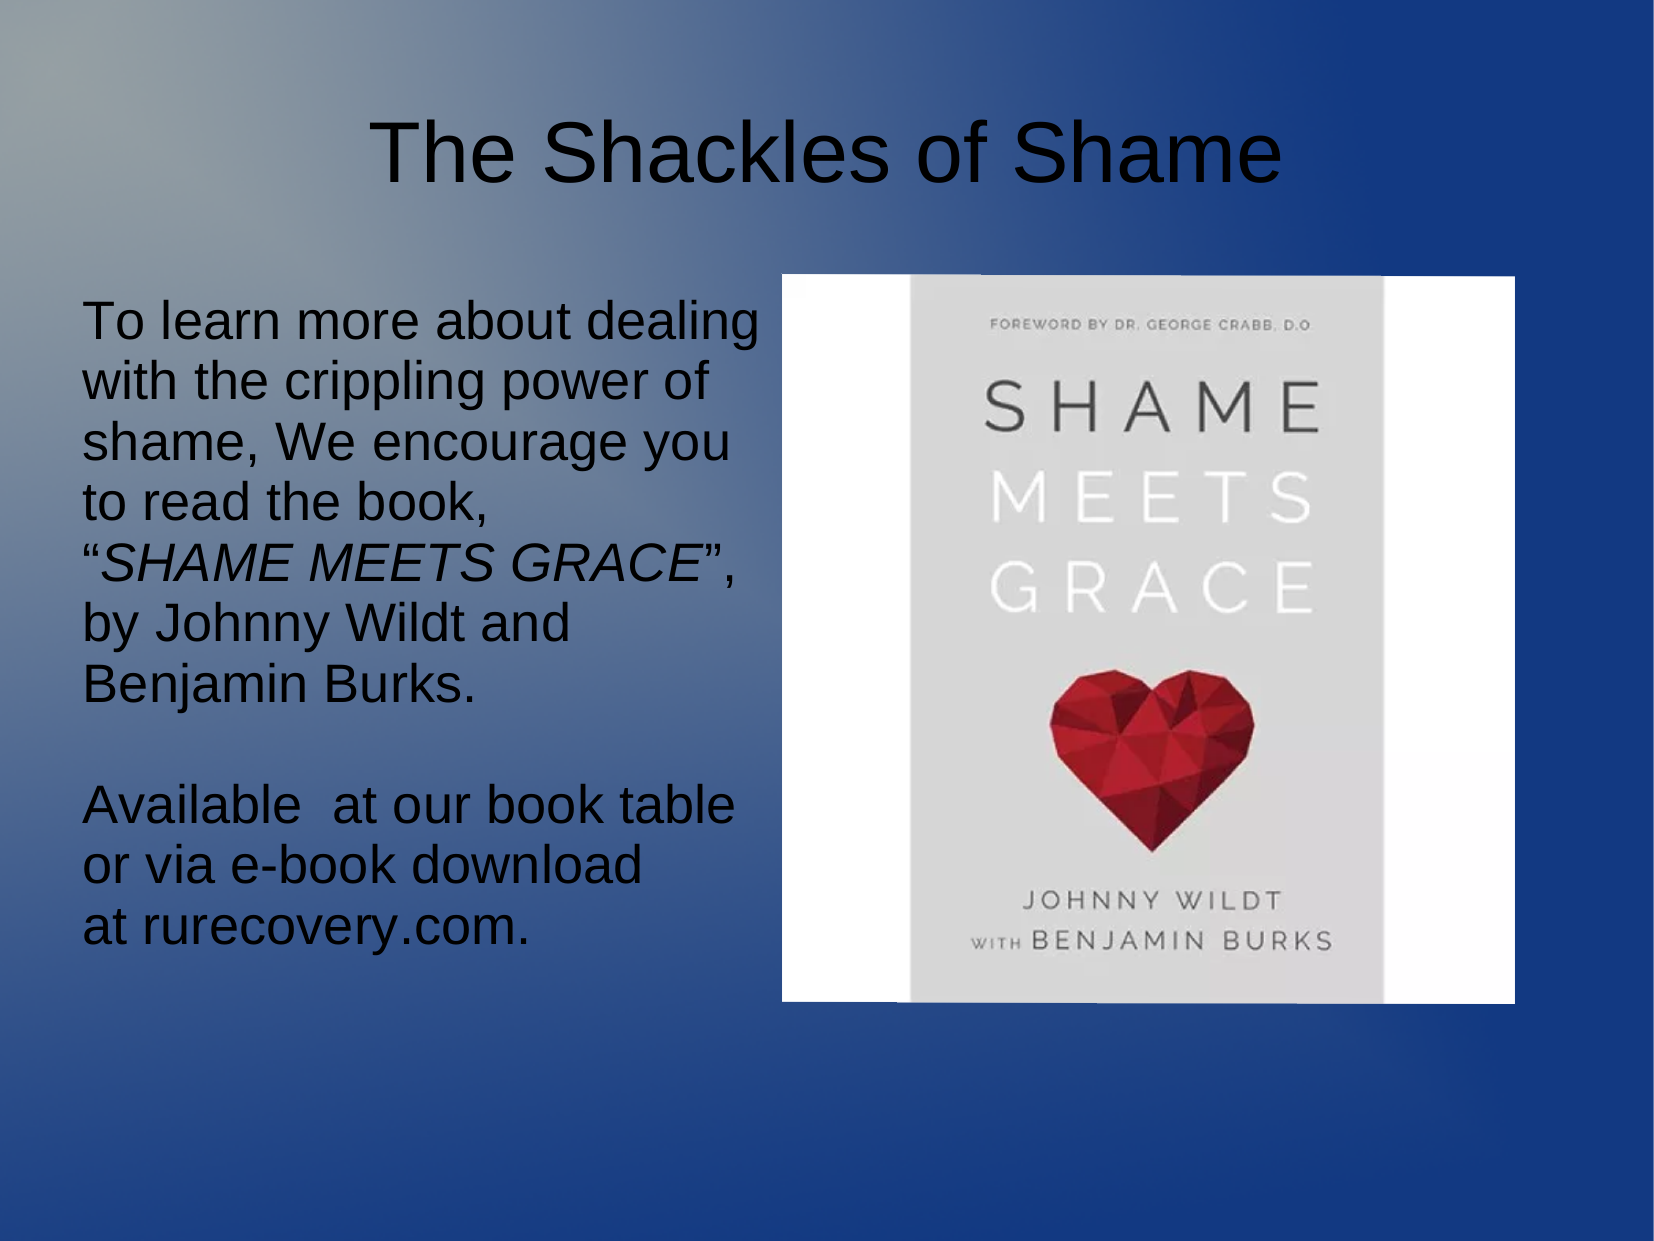

# The Shackles of Shame
To learn more about dealing
with the crippling power of
shame, We encourage you
to read the book,
“SHAME MEETS GRACE”,
by Johnny Wildt and
Benjamin Burks.
Available at our book table
or via e-book download
at rurecovery.com.